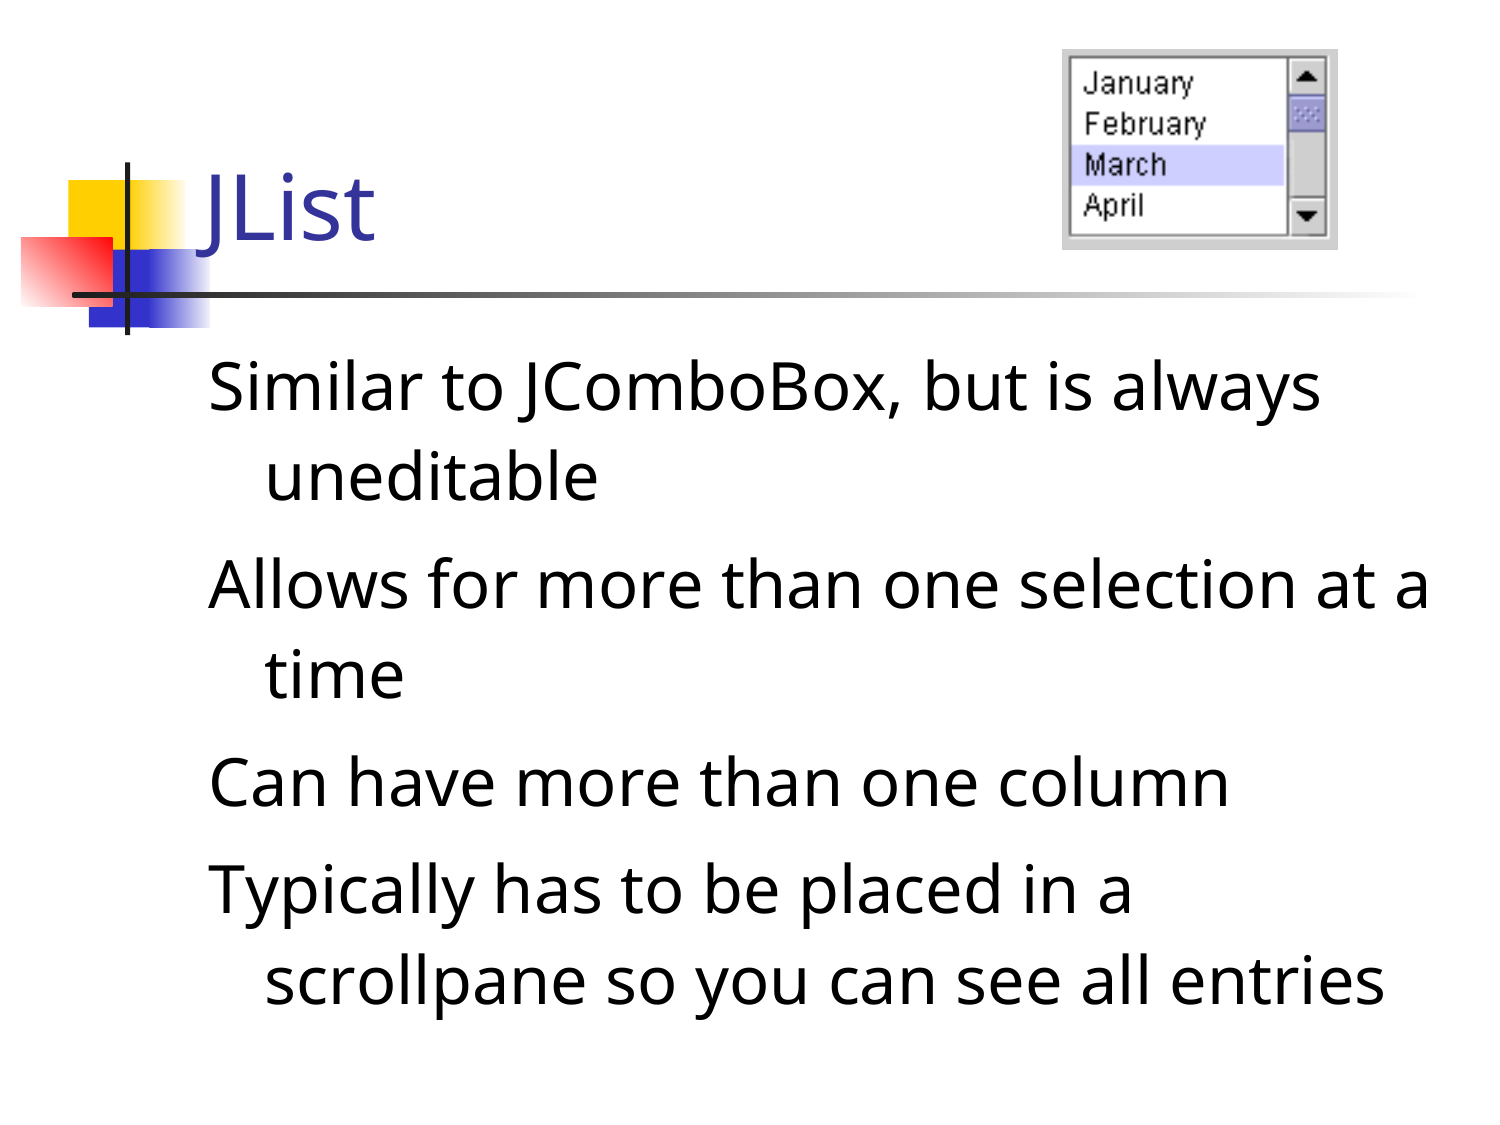

# JList
Similar to JComboBox, but is always uneditable
Allows for more than one selection at a time
Can have more than one column
Typically has to be placed in a scrollpane so you can see all entries